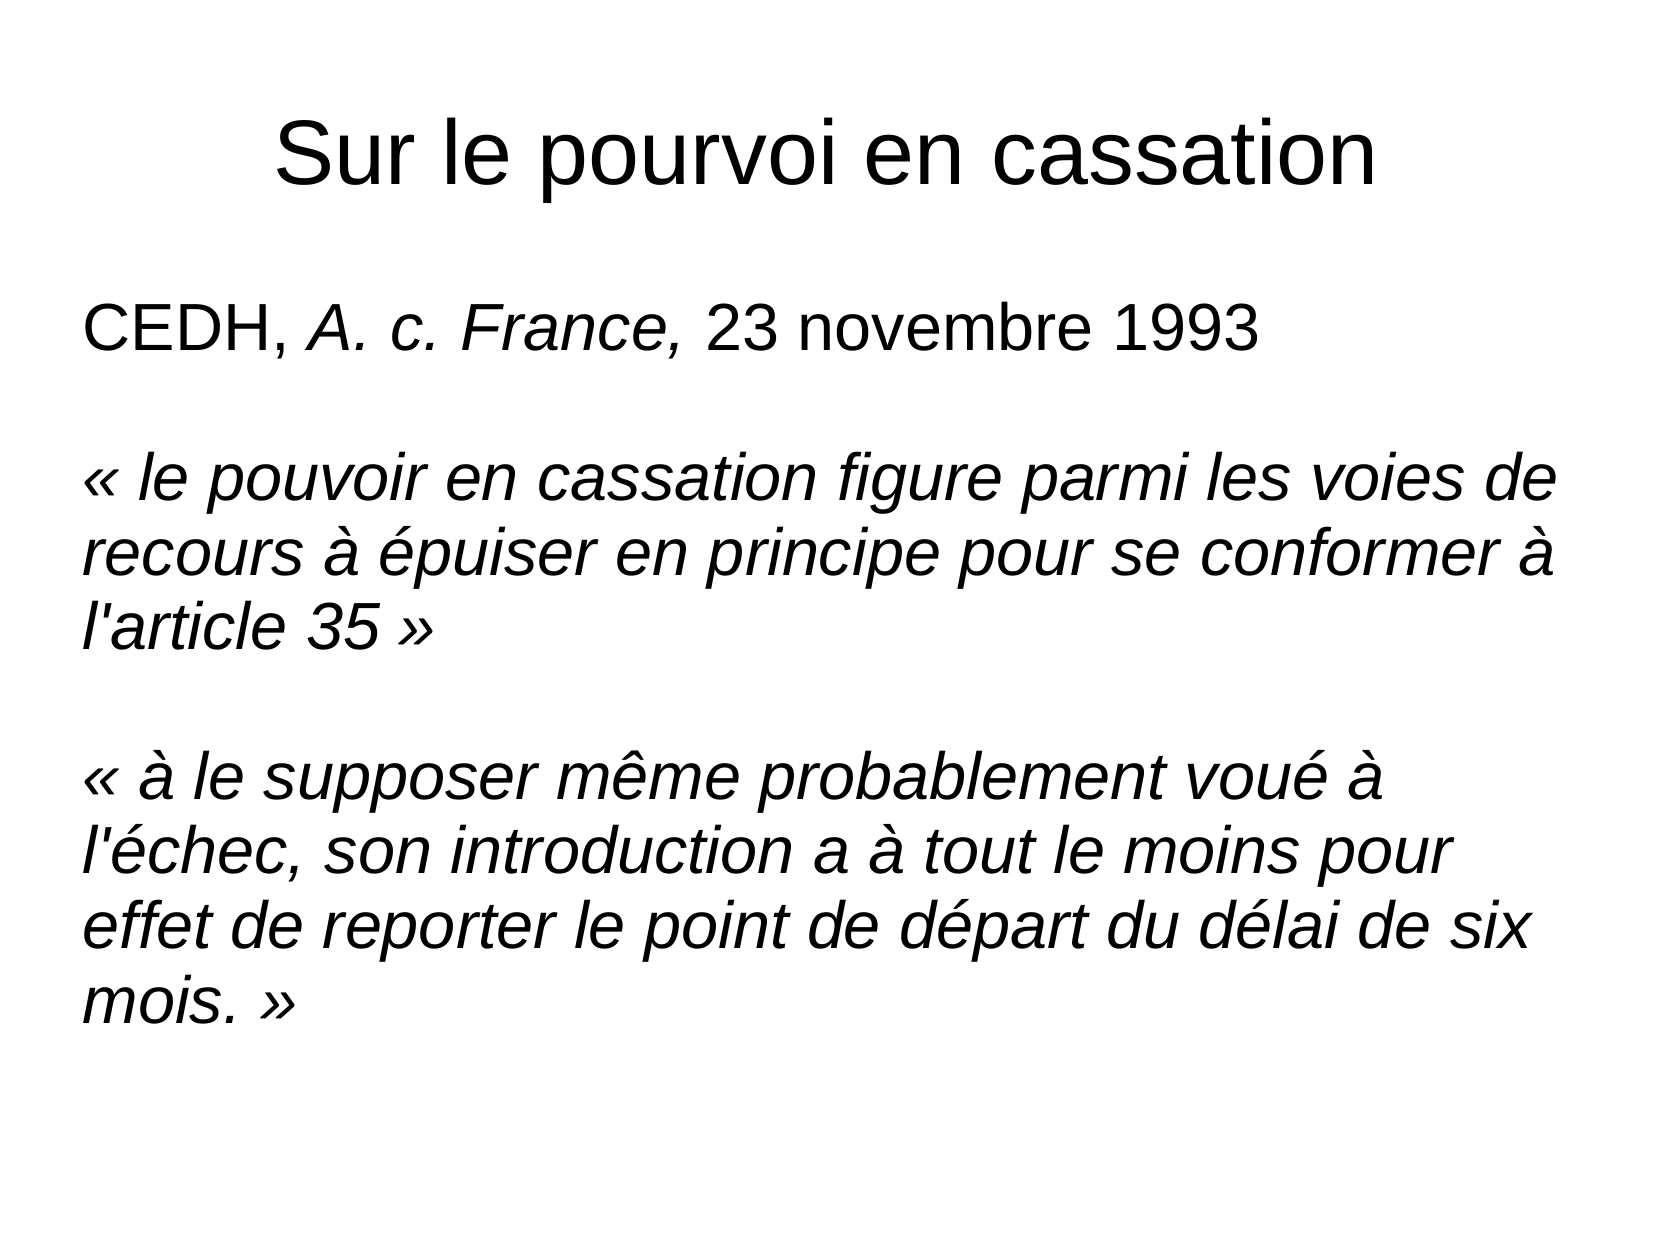

# Sur le pourvoi en cassation
CEDH, A. c. France, 23 novembre 1993
« le pouvoir en cassation figure parmi les voies de recours à épuiser en principe pour se conformer à l'article 35 »
« à le supposer même probablement voué à l'échec, son introduction a à tout le moins pour effet de reporter le point de départ du délai de six mois. »